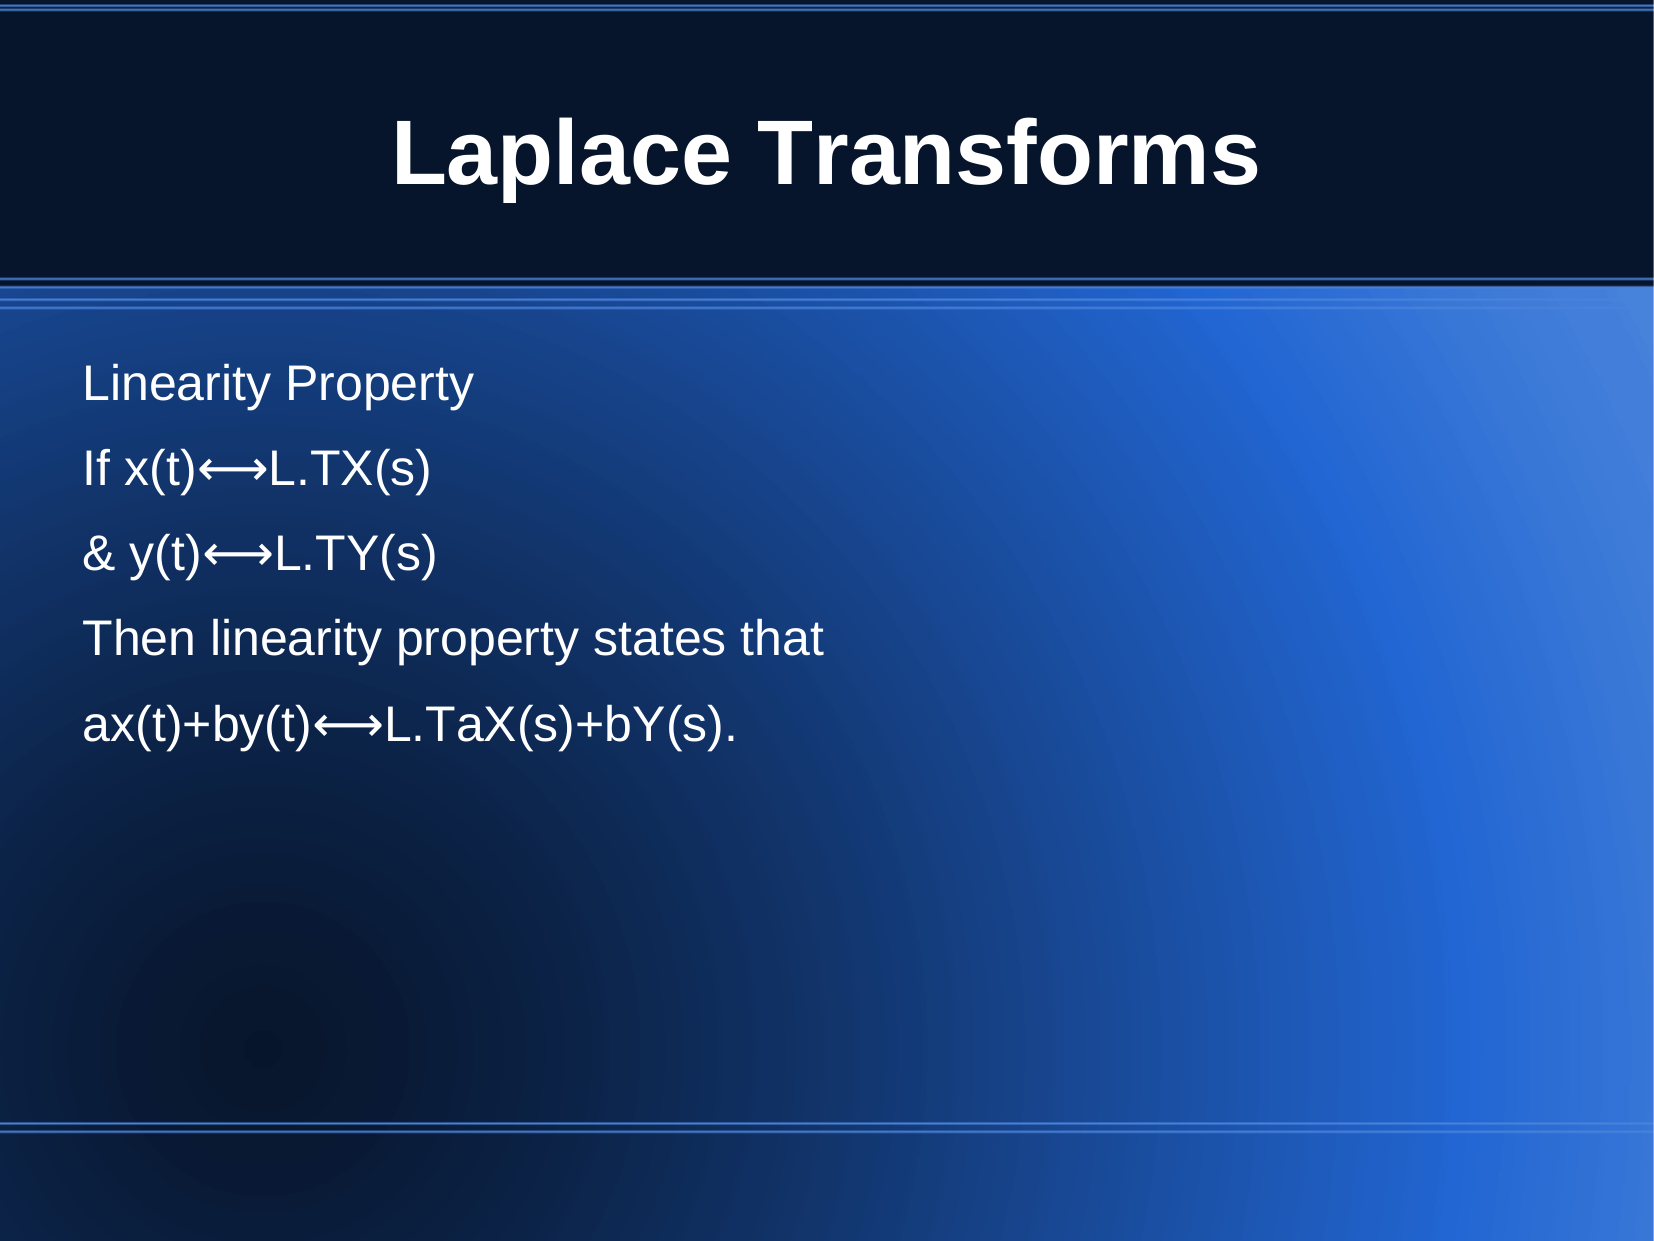

# Laplace Transforms
Linearity Property
If x(t)⟷L.TX(s)
& y(t)⟷L.TY(s)
Then linearity property states that
ax(t)+by(t)⟷L.TaX(s)+bY(s).